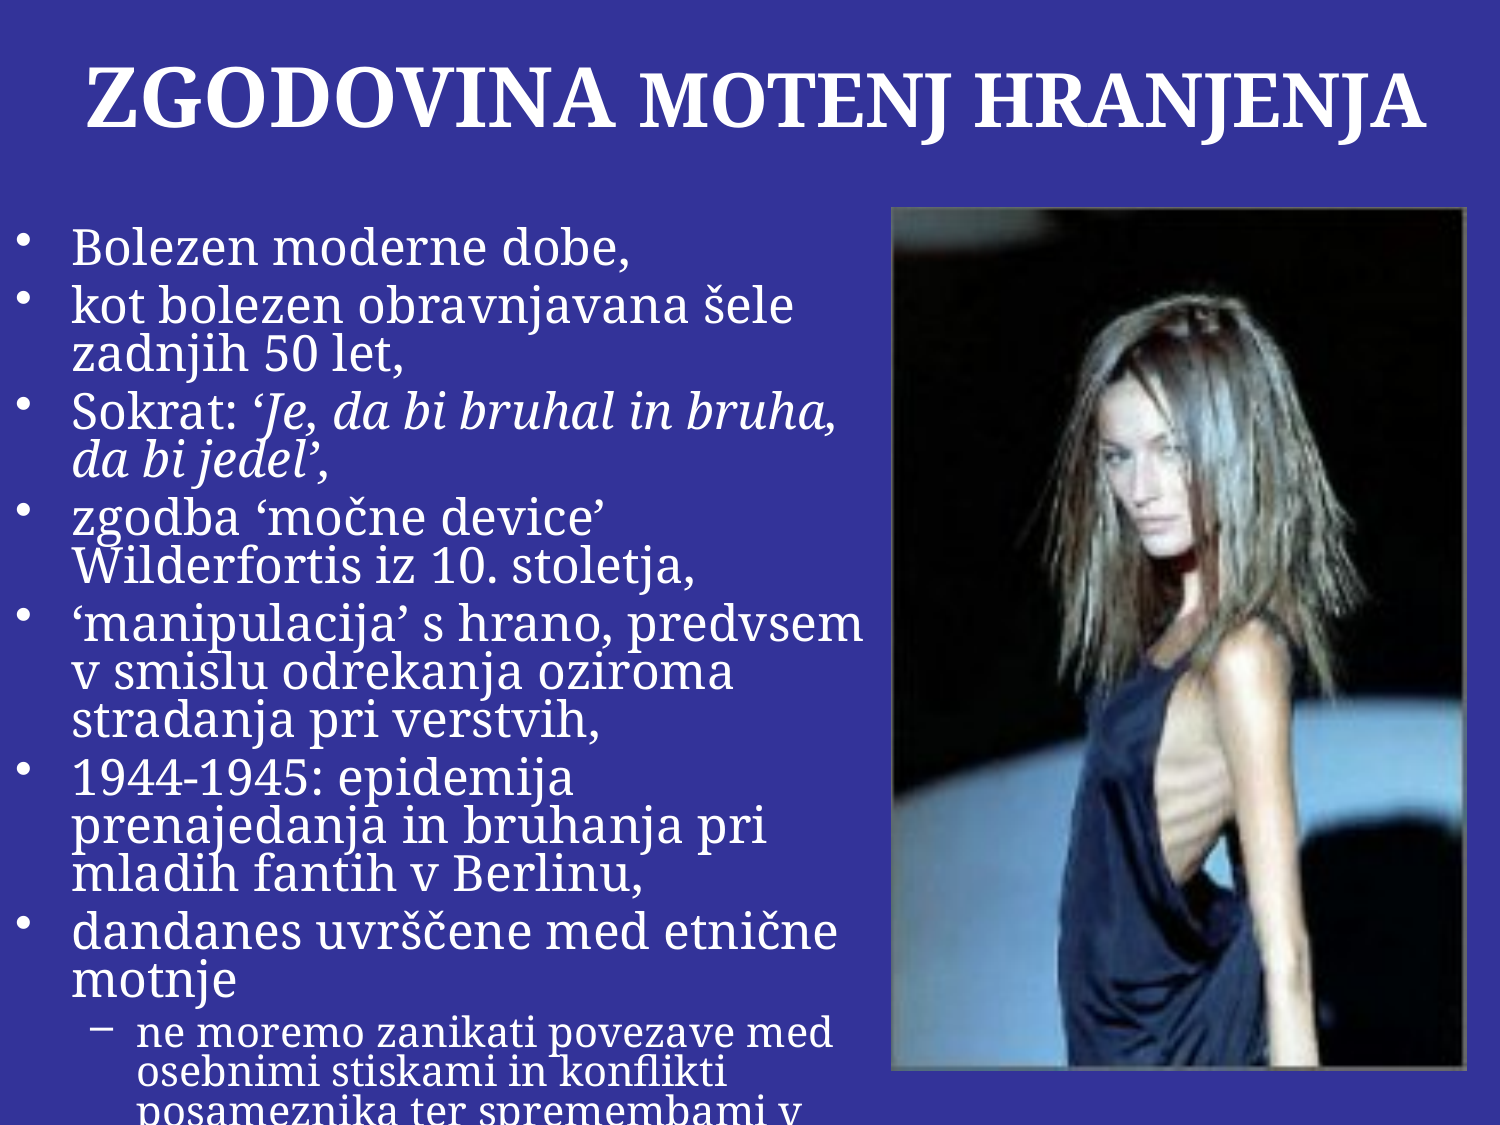

# ZGODOVINA MOTENJ HRANJENJA
Bolezen moderne dobe,
kot bolezen obravnjavana šele zadnjih 50 let,
Sokrat: ‘Je, da bi bruhal in bruha, da bi jedel’,
zgodba ‘močne device’ Wilderfortis iz 10. stoletja,
‘manipulacija’ s hrano, predvsem v smislu odrekanja oziroma stradanja pri verstvih,
1944-1945: epidemija prenajedanja in bruhanja pri mladih fantih v Berlinu,
dandanes uvrščene med etnične motnje
ne moremo zanikati povezave med osebnimi stiskami in konflikti posameznika ter spremembami v družbeno političnem okolju.